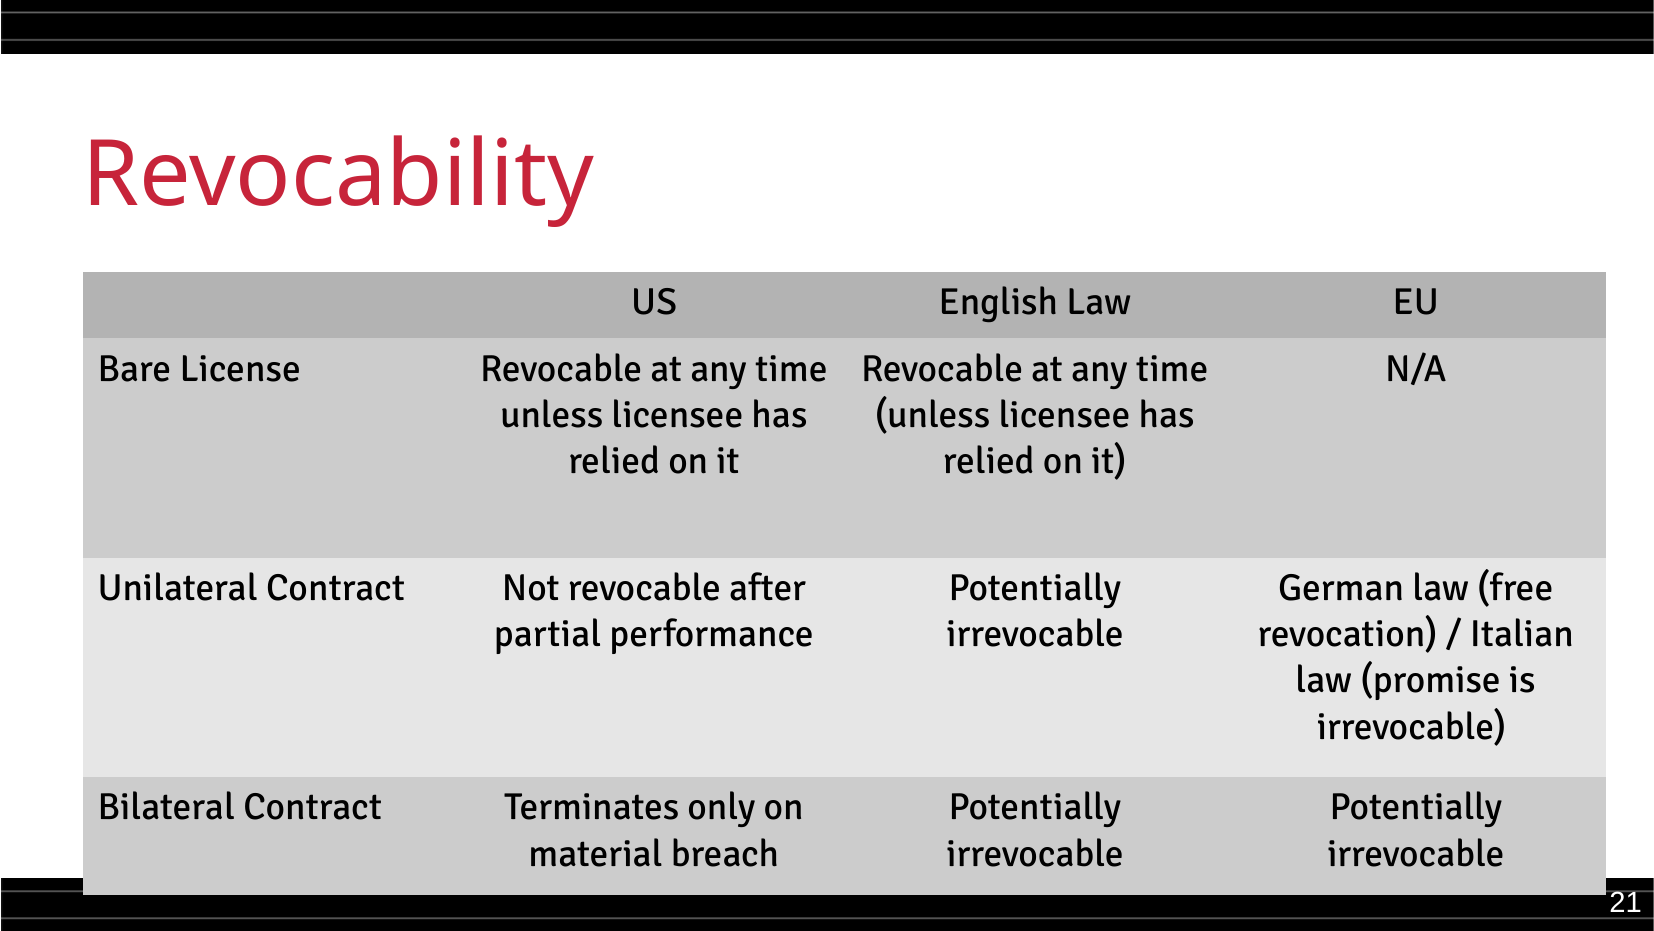

# Revocability
| | US | English Law | EU |
| --- | --- | --- | --- |
| Bare License | Revocable at any time unless licensee has relied on it | Revocable at any time (unless licensee has relied on it) | N/A |
| Unilateral Contract | Not revocable after partial performance | Potentially irrevocable | German law (free revocation) / Italian law (promise is irrevocable) |
| Bilateral Contract | Terminates only on material breach | Potentially irrevocable | Potentially irrevocable |